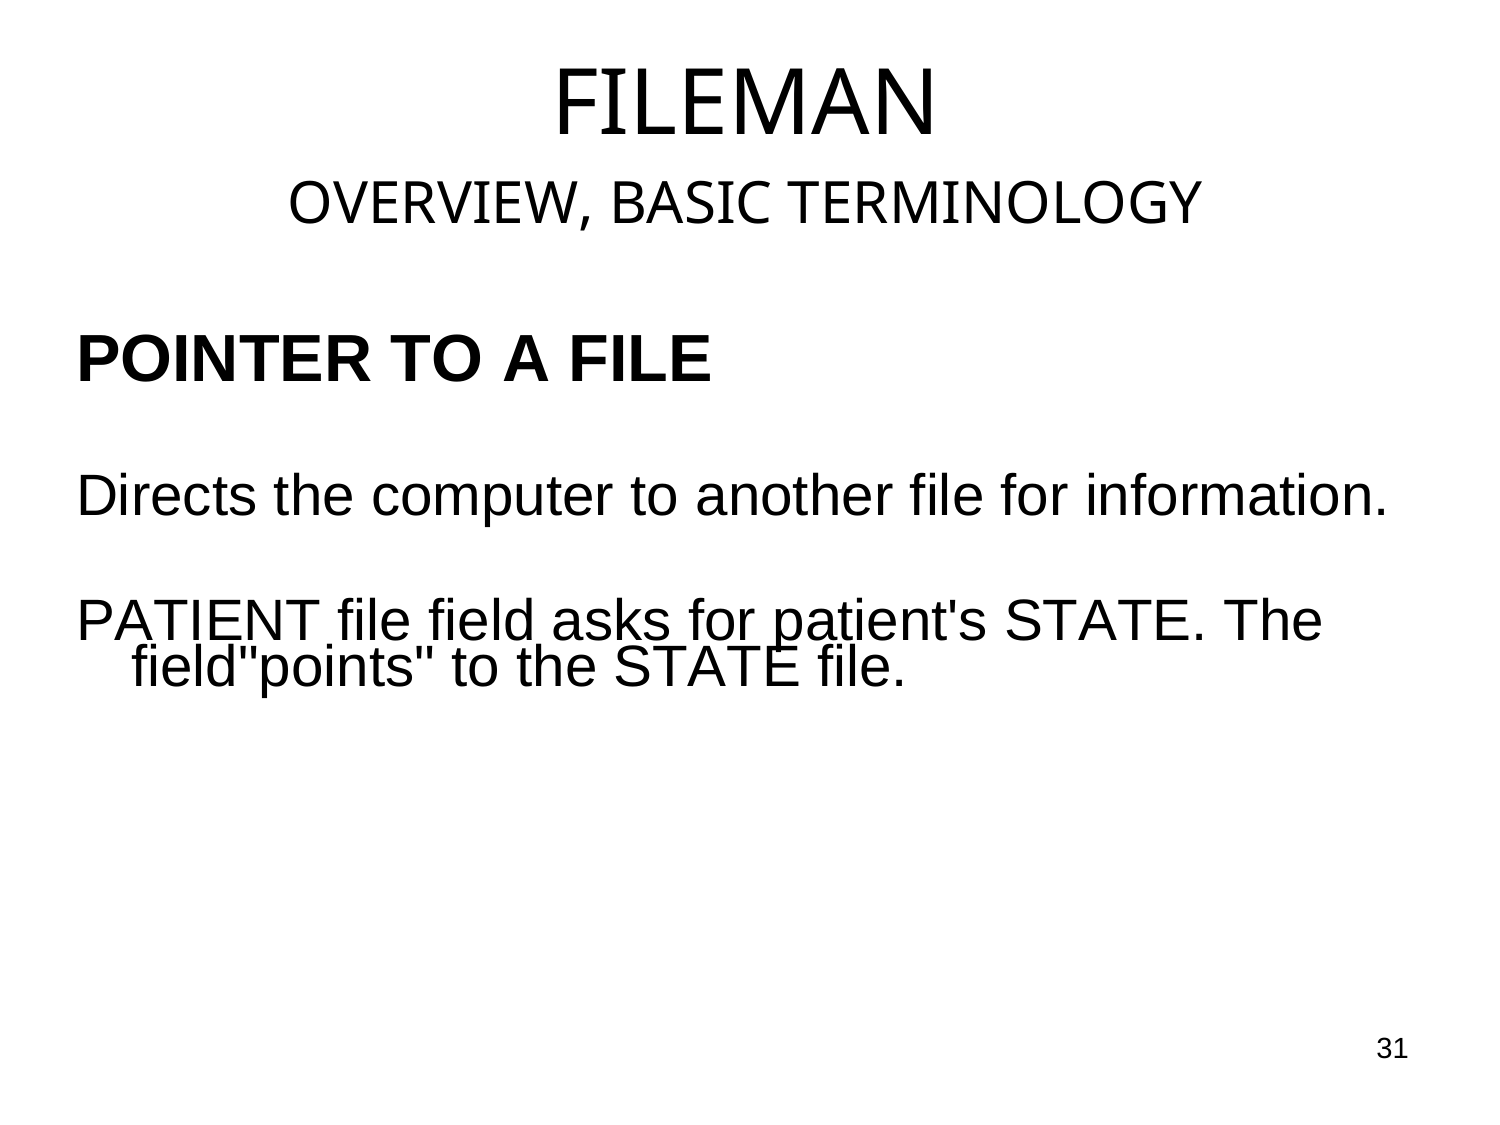

# FILEMAN OVERVIEW, BASIC TERMINOLOGY
POINTER TO A FILE
Directs the computer to another file for information.
PATIENT file field asks for patient's STATE. The field"points" to the STATE file.
31